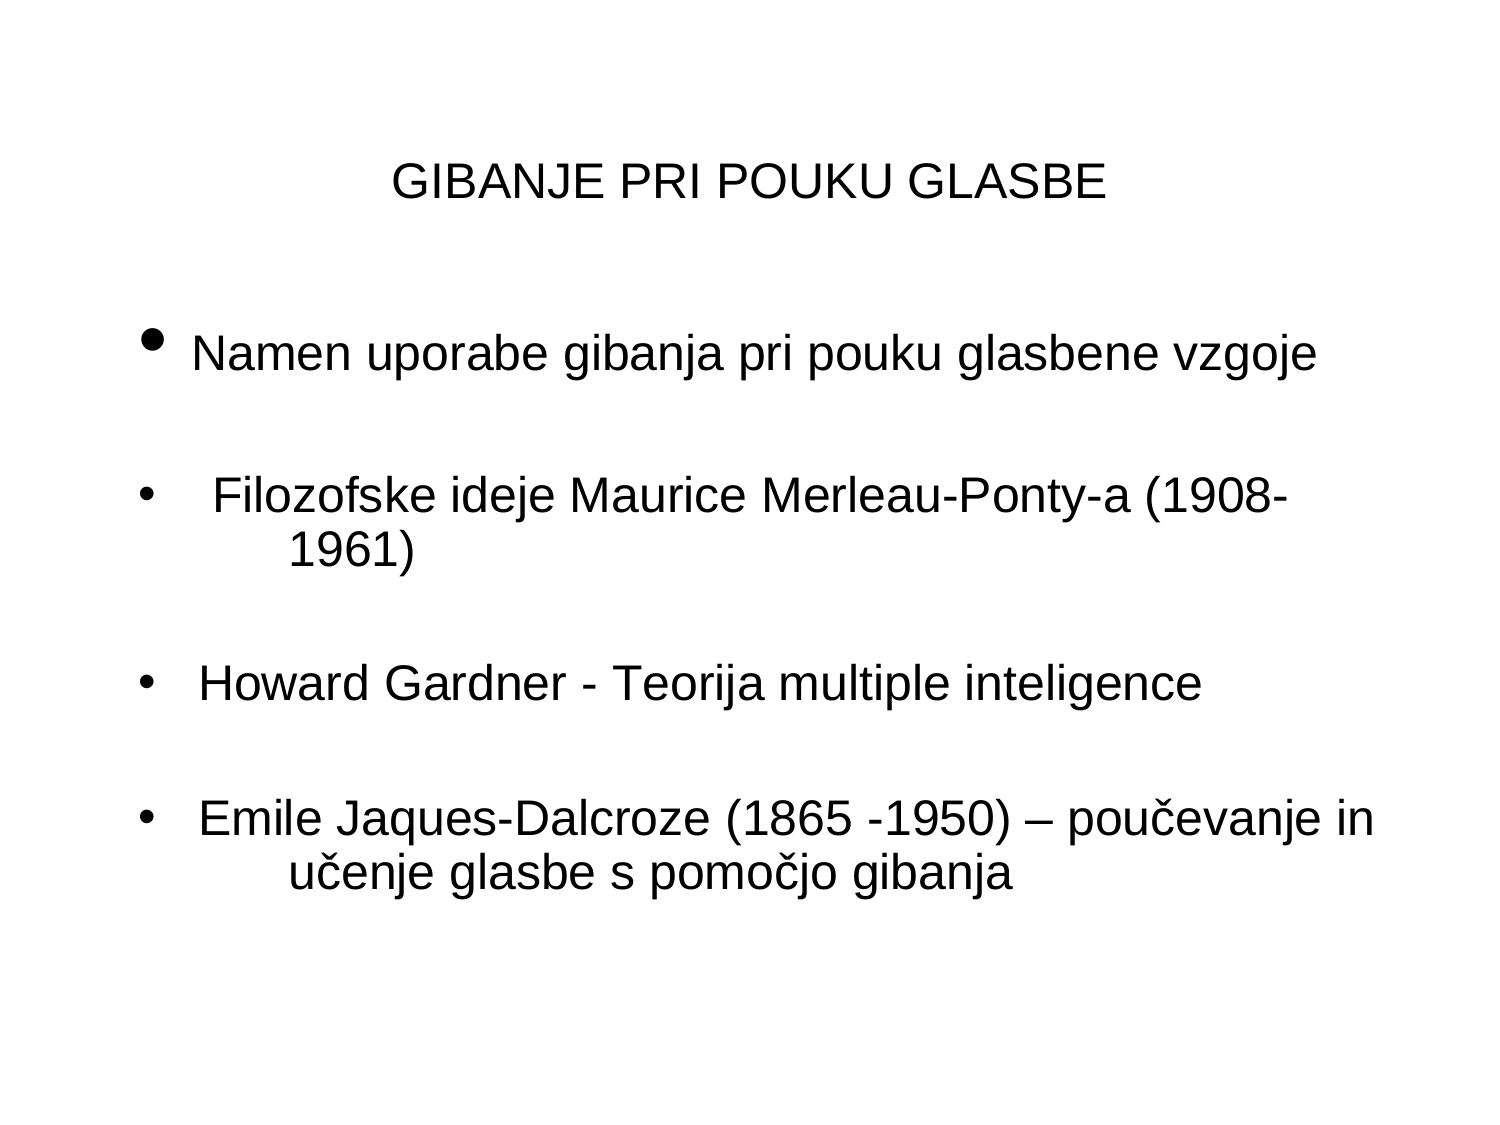

# GIBANJE PRI POUKU GLASBE
 Namen uporabe gibanja pri pouku glasbene vzgoje
 Filozofske ideje Maurice Merleau-Ponty-a (1908- 	1961)
 Howard Gardner - Teorija multiple inteligence
 Emile Jaques-Dalcroze (1865 -1950) – poučevanje in 	učenje glasbe s pomočjo gibanja